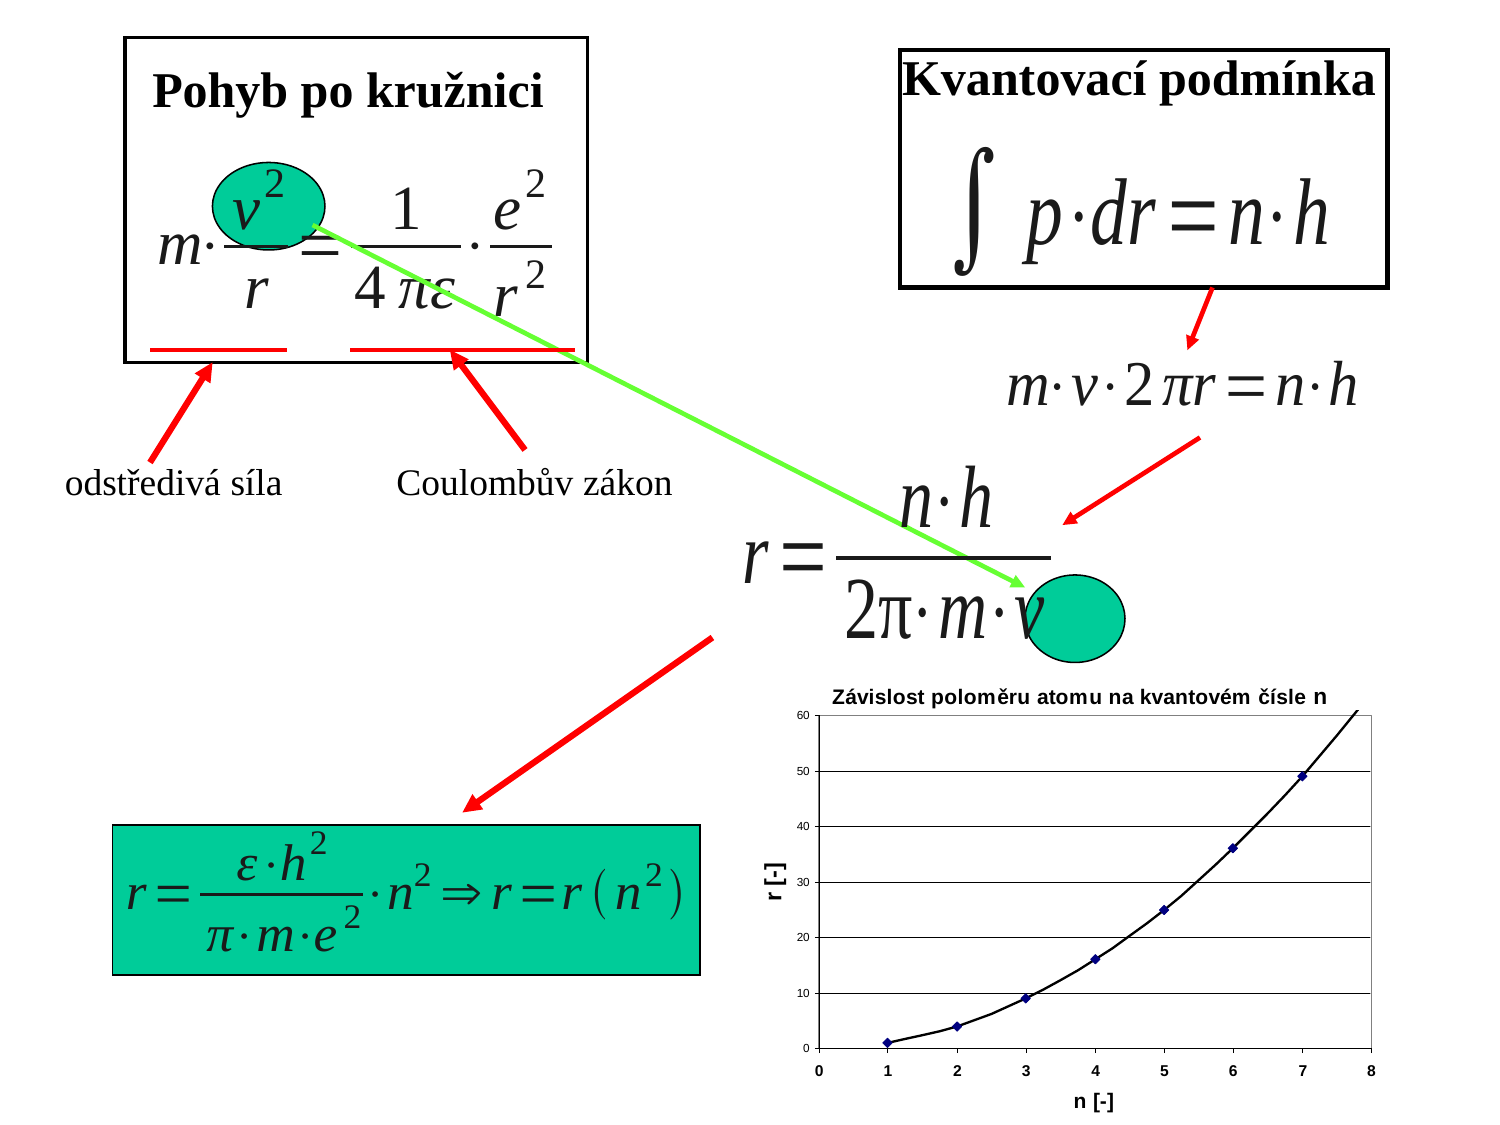

Kvantovací podmínka
Pohyb po kružnici
odstředivá síla Coulombův zákon